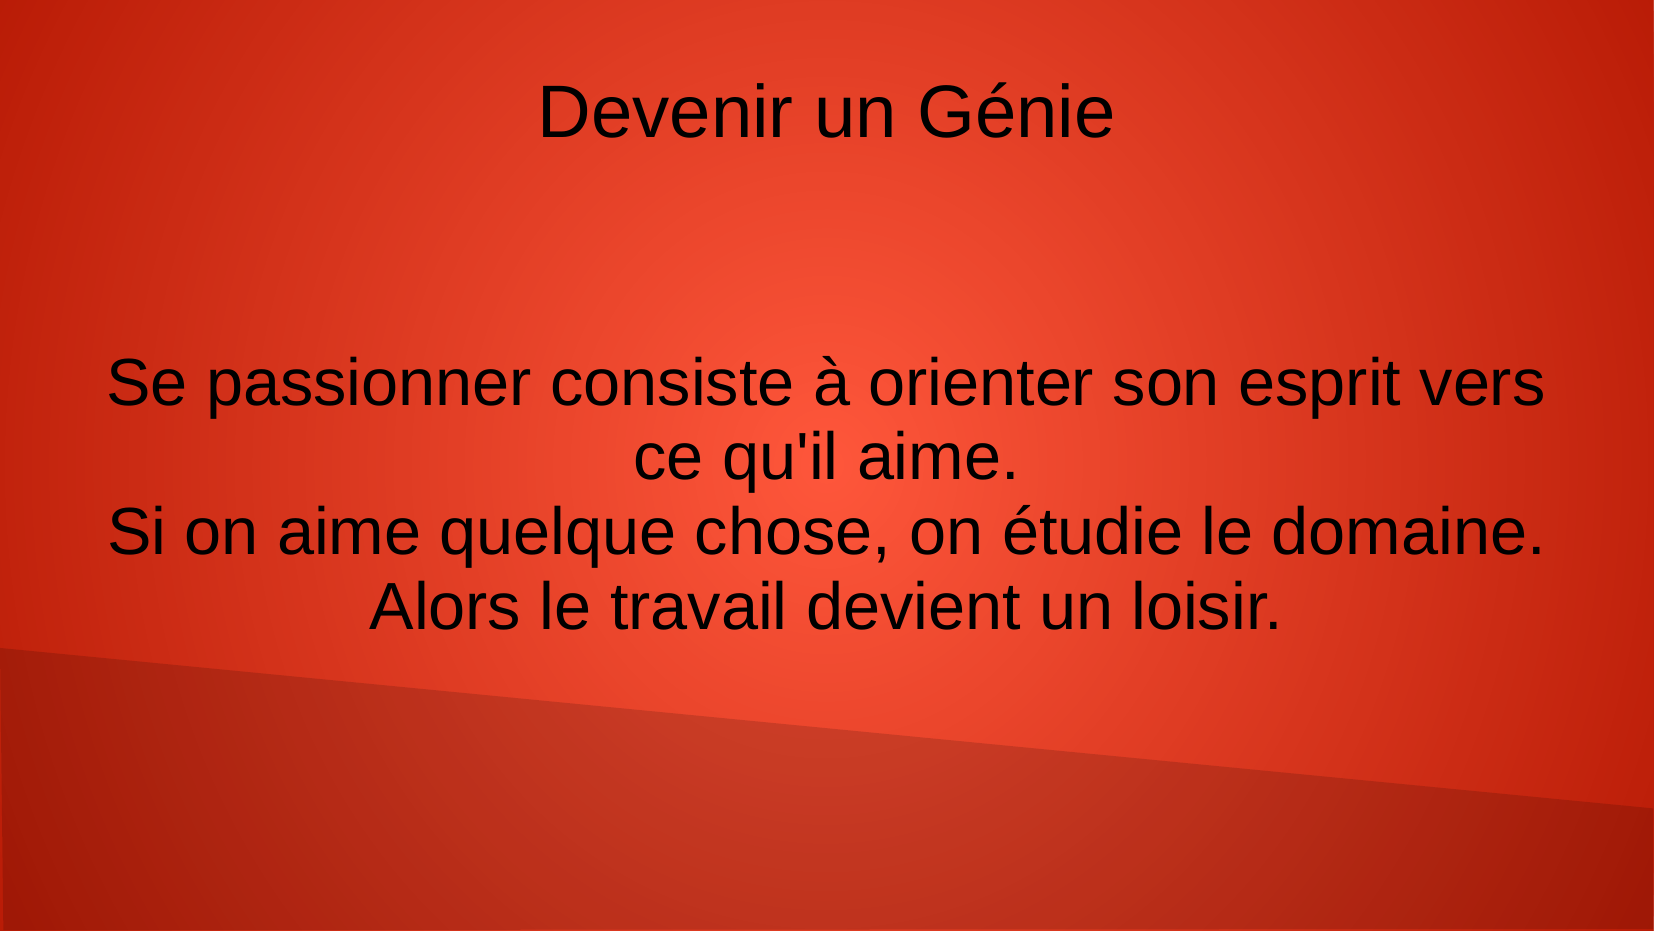

# Devenir un Génie
Se passionner consiste à orienter son esprit vers ce qu'il aime.
Si on aime quelque chose, on étudie le domaine.
Alors le travail devient un loisir.